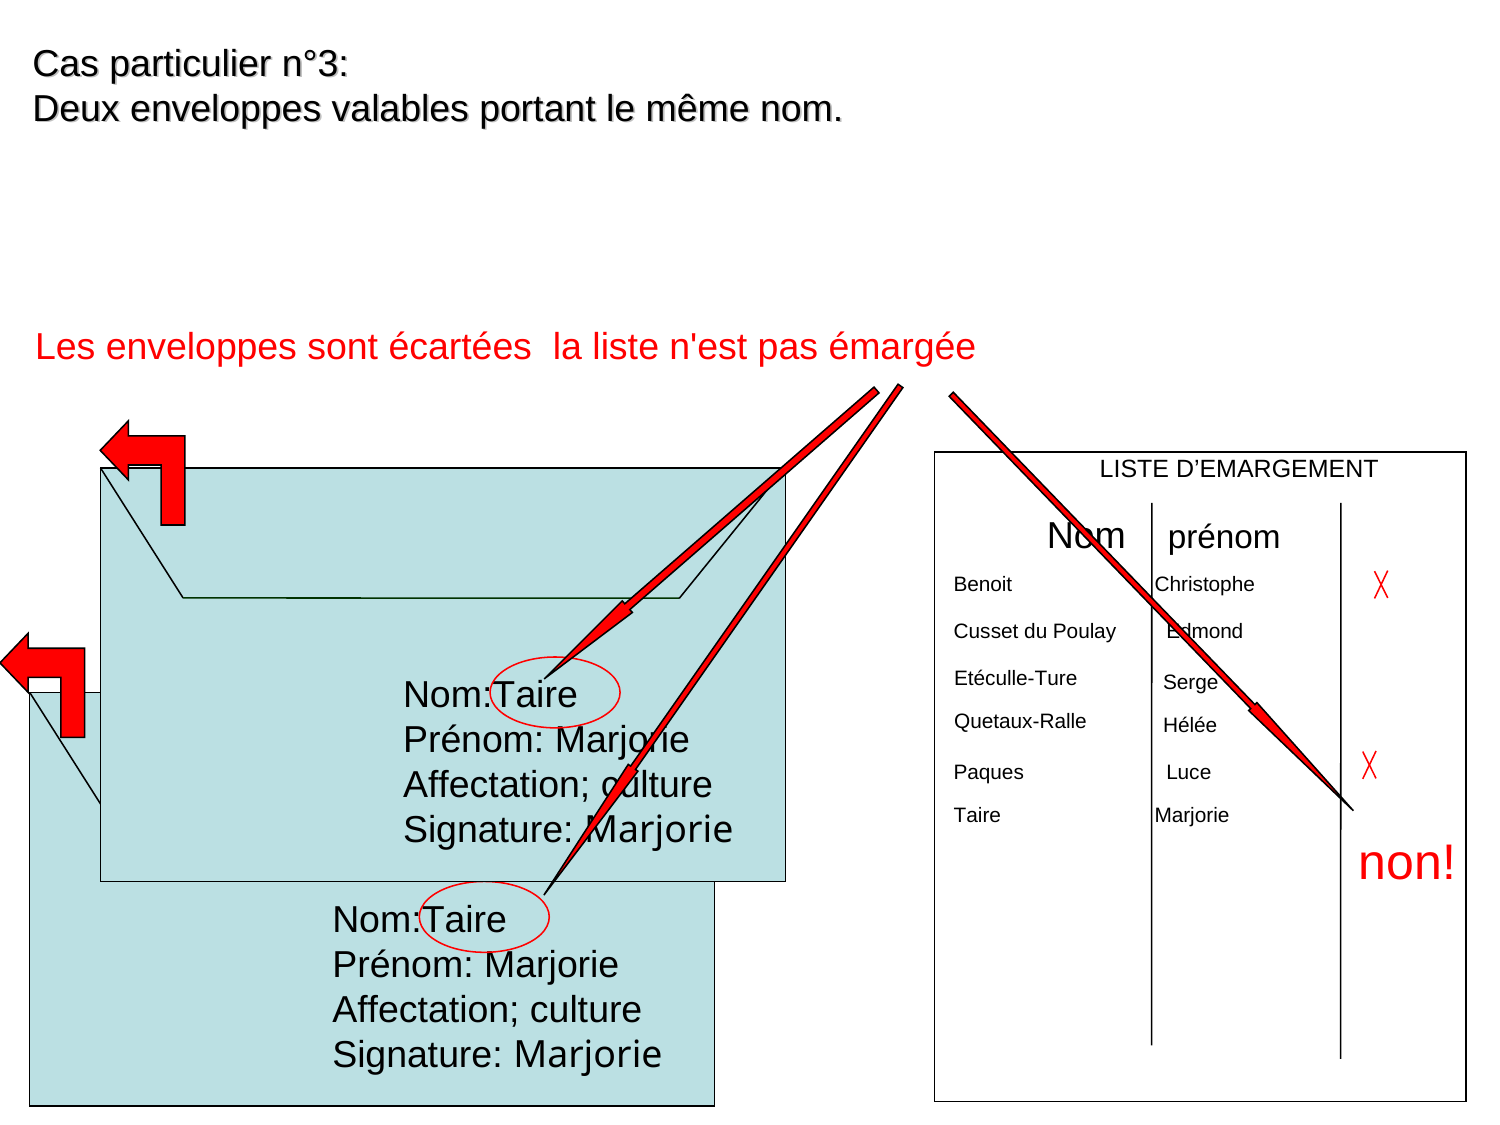

Cas particulier n°3:
Deux enveloppes valables portant le même nom.
Les enveloppes sont écartées la liste n'est pas émargée
LISTE D’EMARGEMENT
Nom prénom
Benoit
Christophe
Cusset du Poulay
Edmond
Etéculle-Ture
Serge
Nom:Taire
Prénom: Marjorie
Affectation; culture
Signature: Marjorie
Quetaux-Ralle
Hélée
Paques
Luce
Taire
Marjorie
non!
Nom:Taire
Prénom: Marjorie
Affectation; culture
Signature: Marjorie